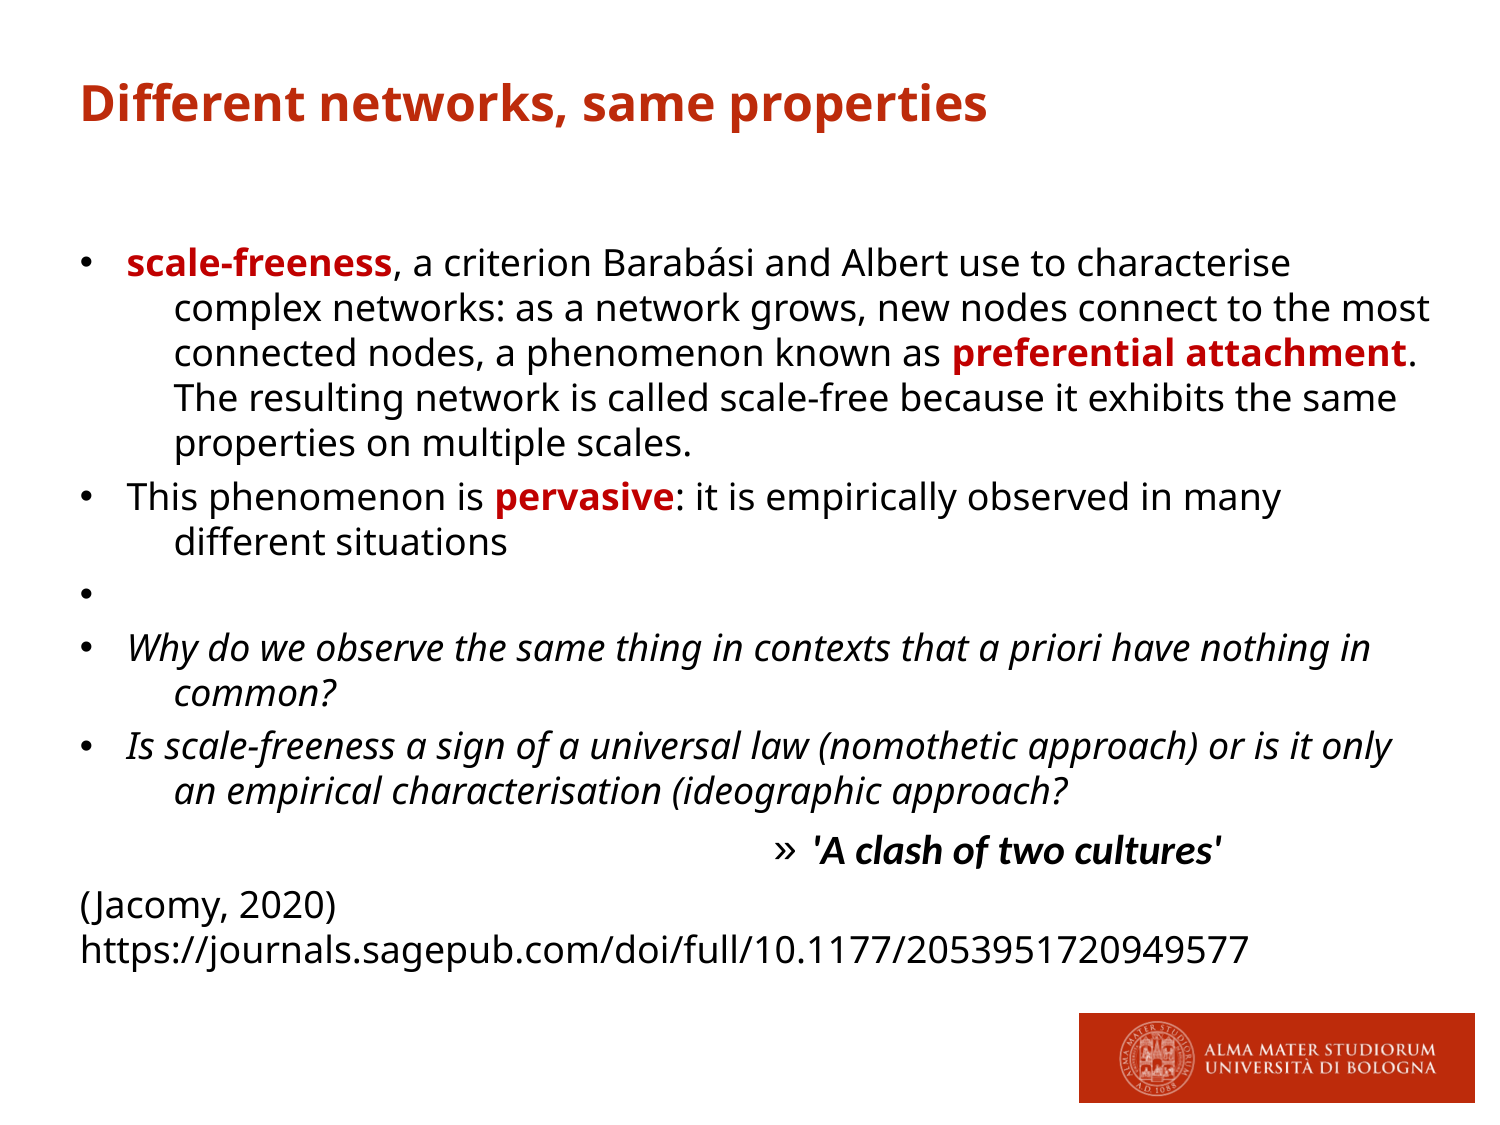

# Different networks, same properties
scale-freeness, a criterion Barabási and Albert use to characterise complex networks: as a network grows, new nodes connect to the most connected nodes, a phenomenon known as preferential attachment. The resulting network is called scale-free because it exhibits the same properties on multiple scales.
This phenomenon is pervasive: it is empirically observed in many different situations
Why do we observe the same thing in contexts that a priori have nothing in common?
Is scale-freeness a sign of a universal law (nomothetic approach) or is it only an empirical characterisation (ideographic approach?
'A clash of two cultures'
(Jacomy, 2020) https://journals.sagepub.com/doi/full/10.1177/2053951720949577